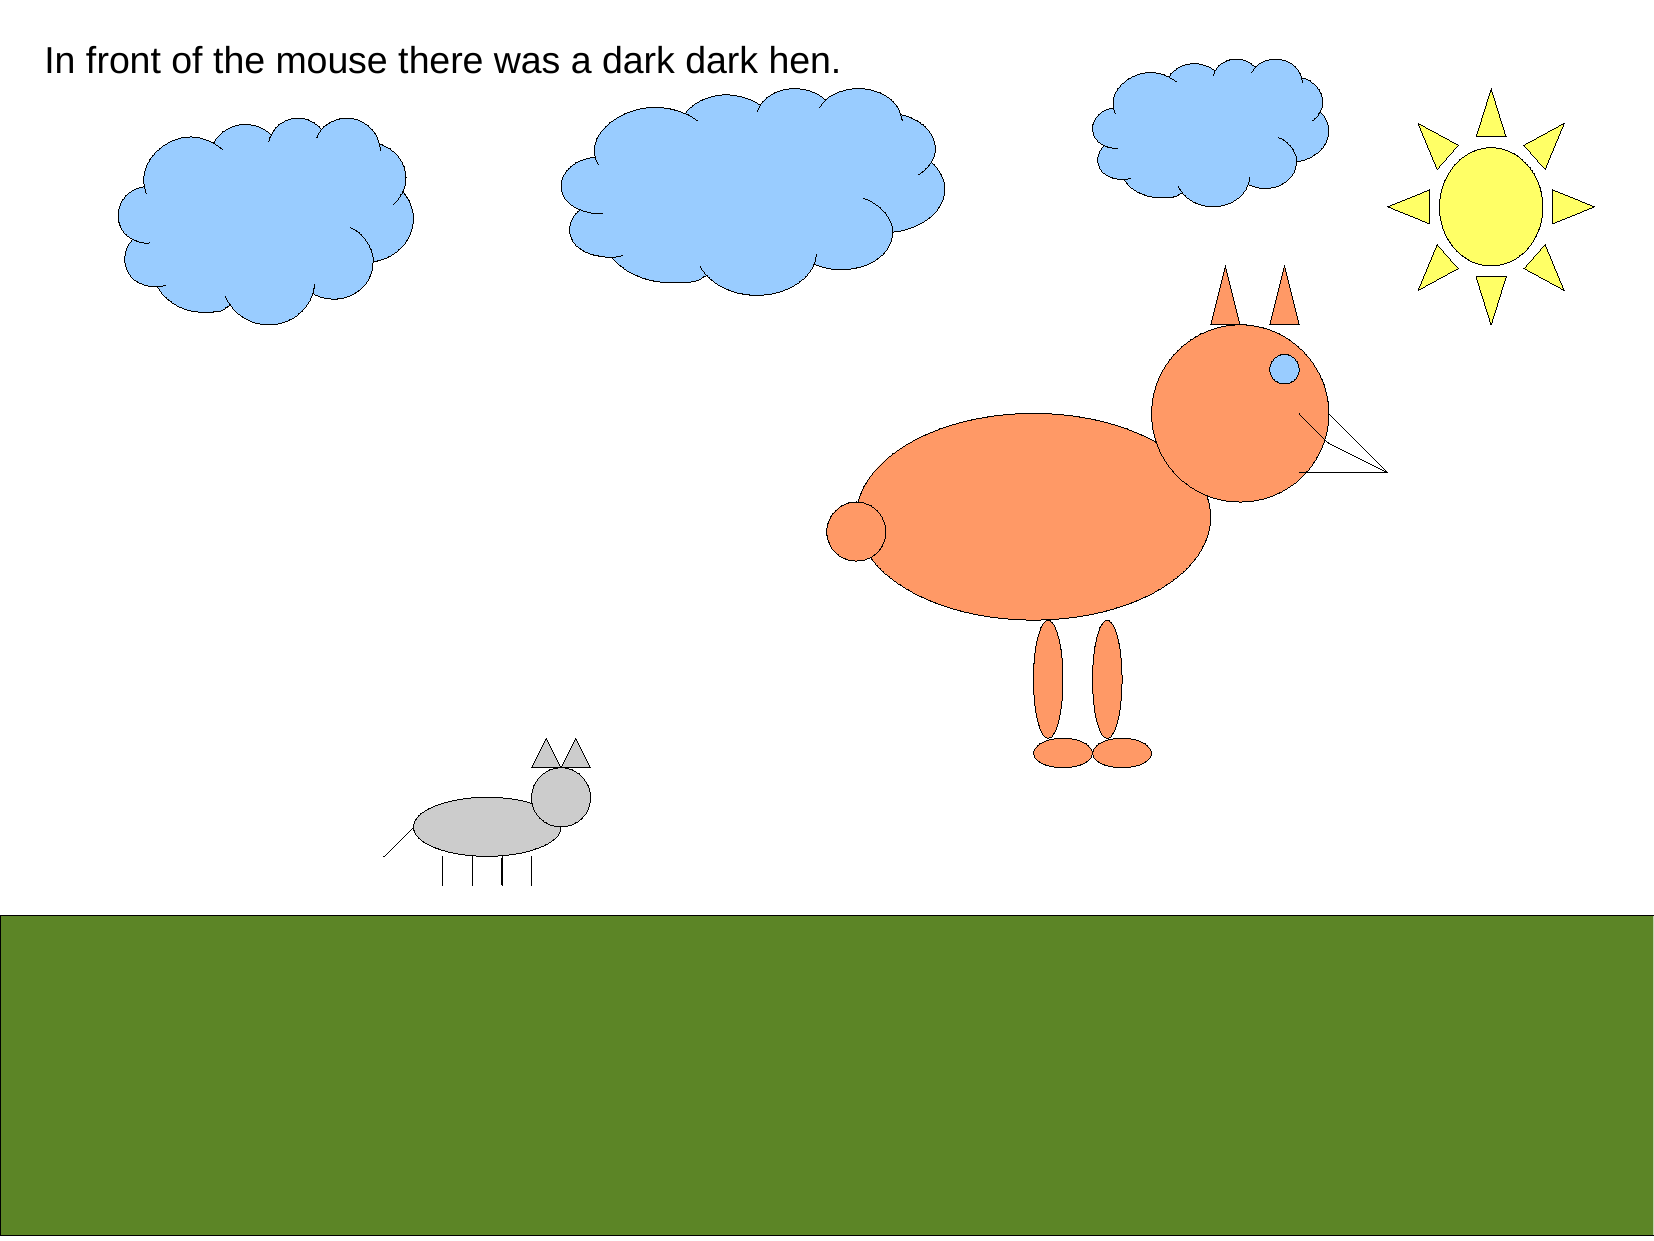

In front of the mouse there was a dark dark hen.